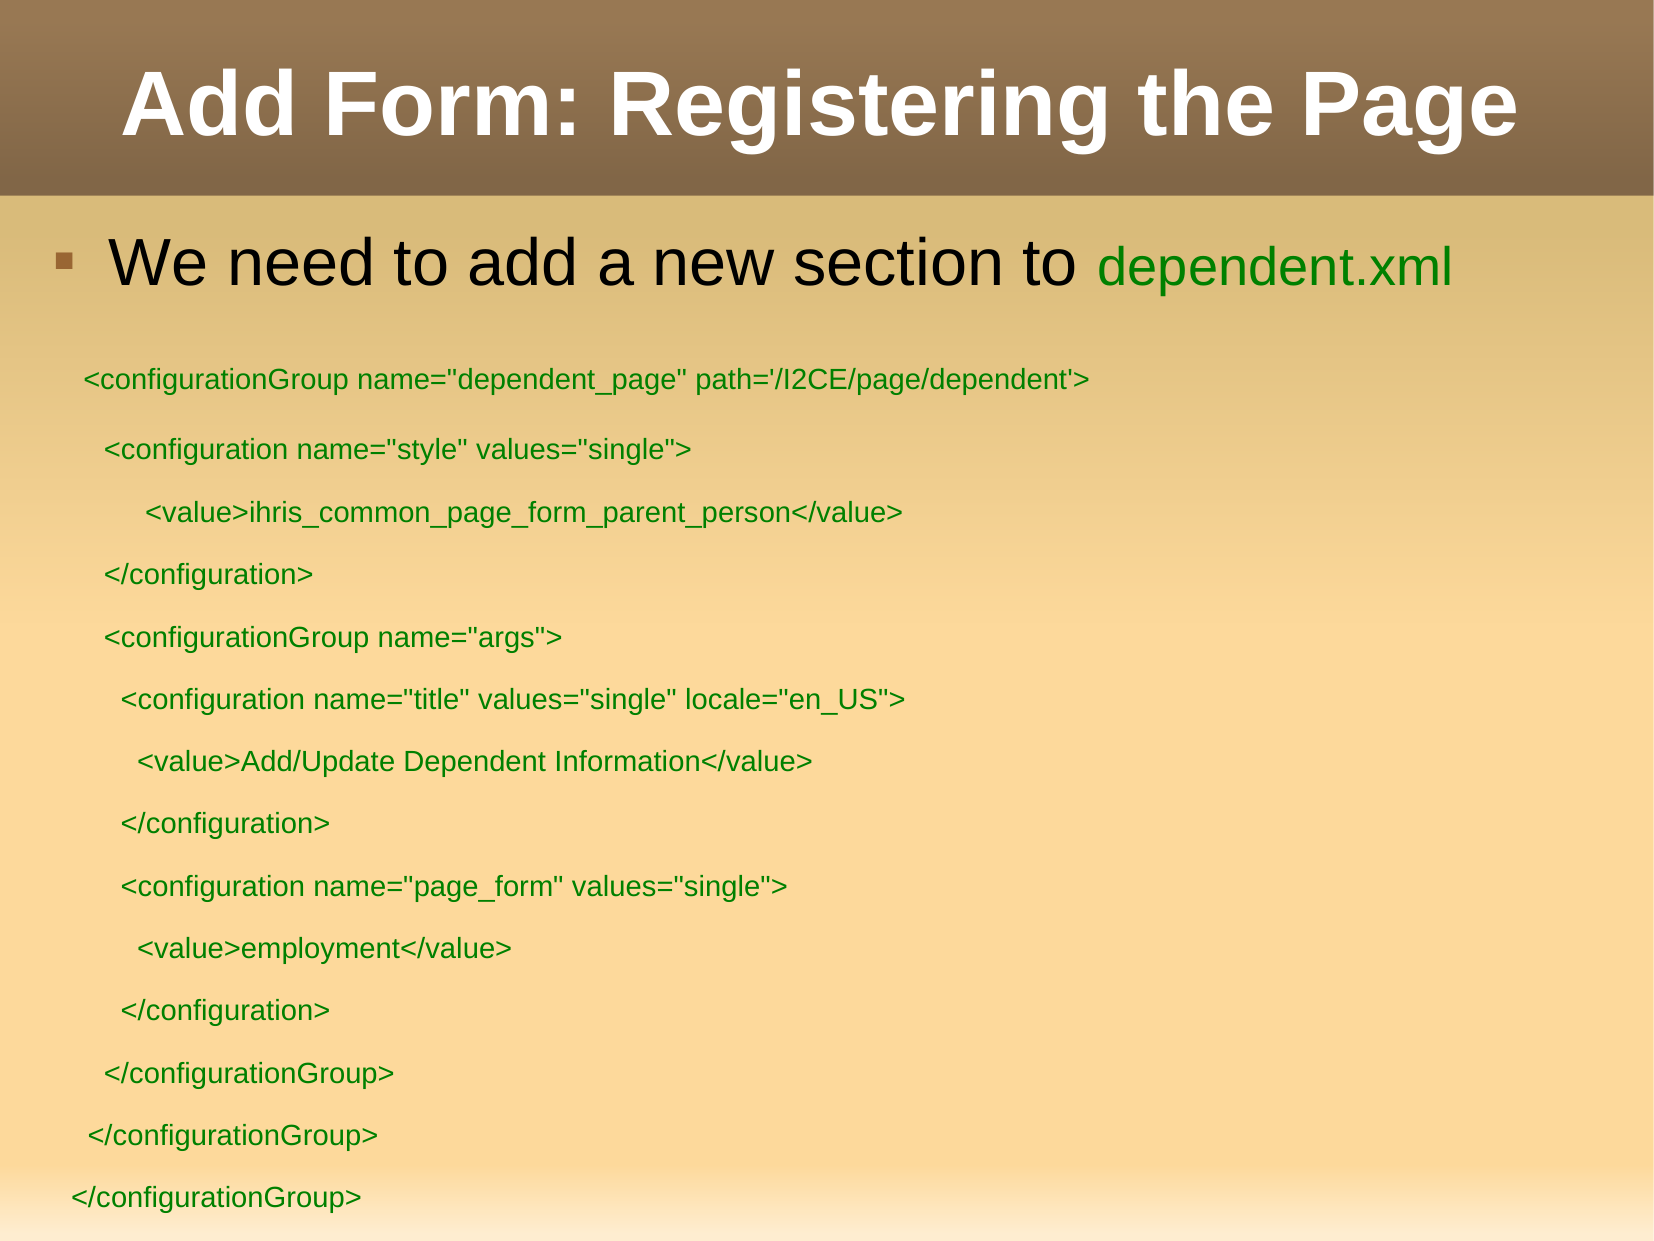

# Add Form: Registering the Page
We need to add a new section to dependent.xml
 <configurationGroup name="dependent_page" path='/I2CE/page/dependent'>
 <configuration name="style" values="single">
 <value>ihris_common_page_form_parent_person</value>
 </configuration>
 <configurationGroup name="args">
 <configuration name="title" values="single" locale="en_US">
 <value>Add/Update Dependent Information</value>
 </configuration>
 <configuration name="page_form" values="single">
 <value>employment</value>
 </configuration>
 </configurationGroup>
 </configurationGroup>
 </configurationGroup>